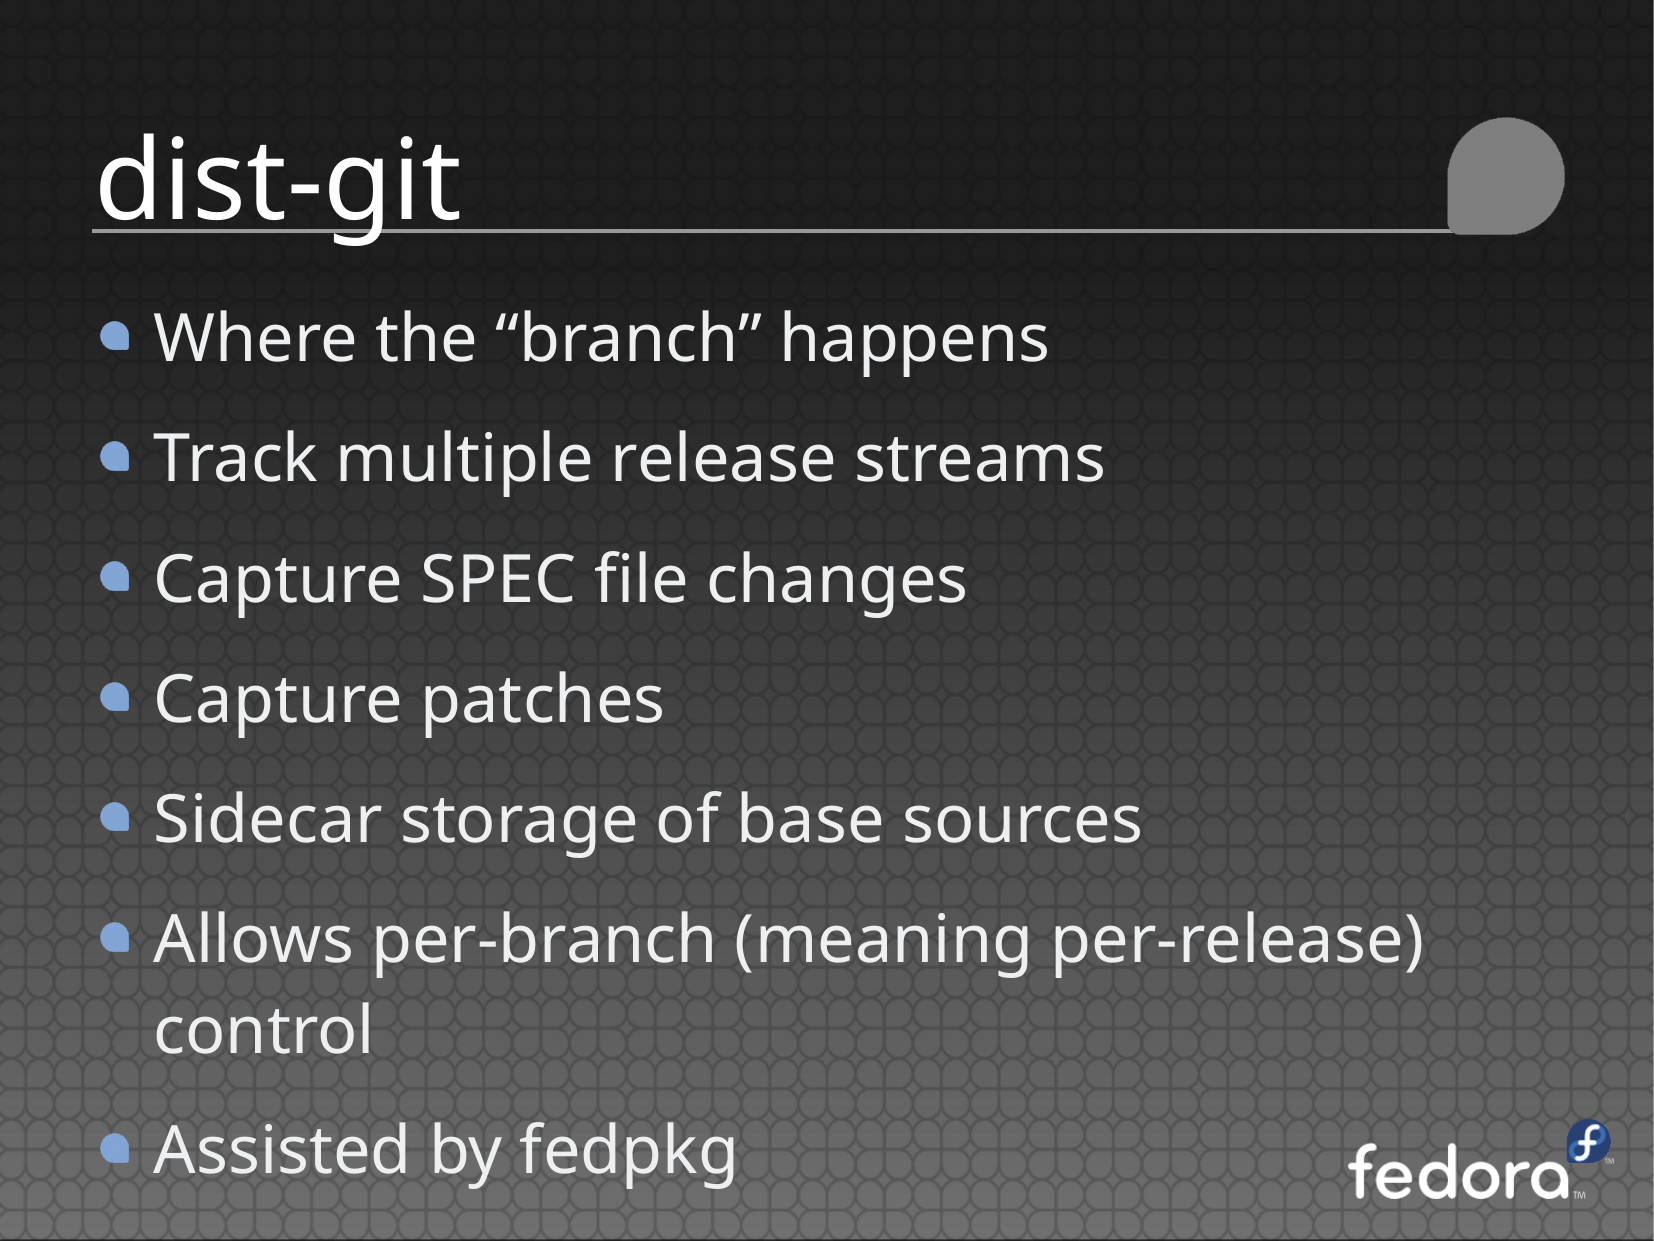

dist-git
# Where the “branch” happens
Track multiple release streams
Capture SPEC file changes
Capture patches
Sidecar storage of base sources
Allows per-branch (meaning per-release) control
Assisted by fedpkg